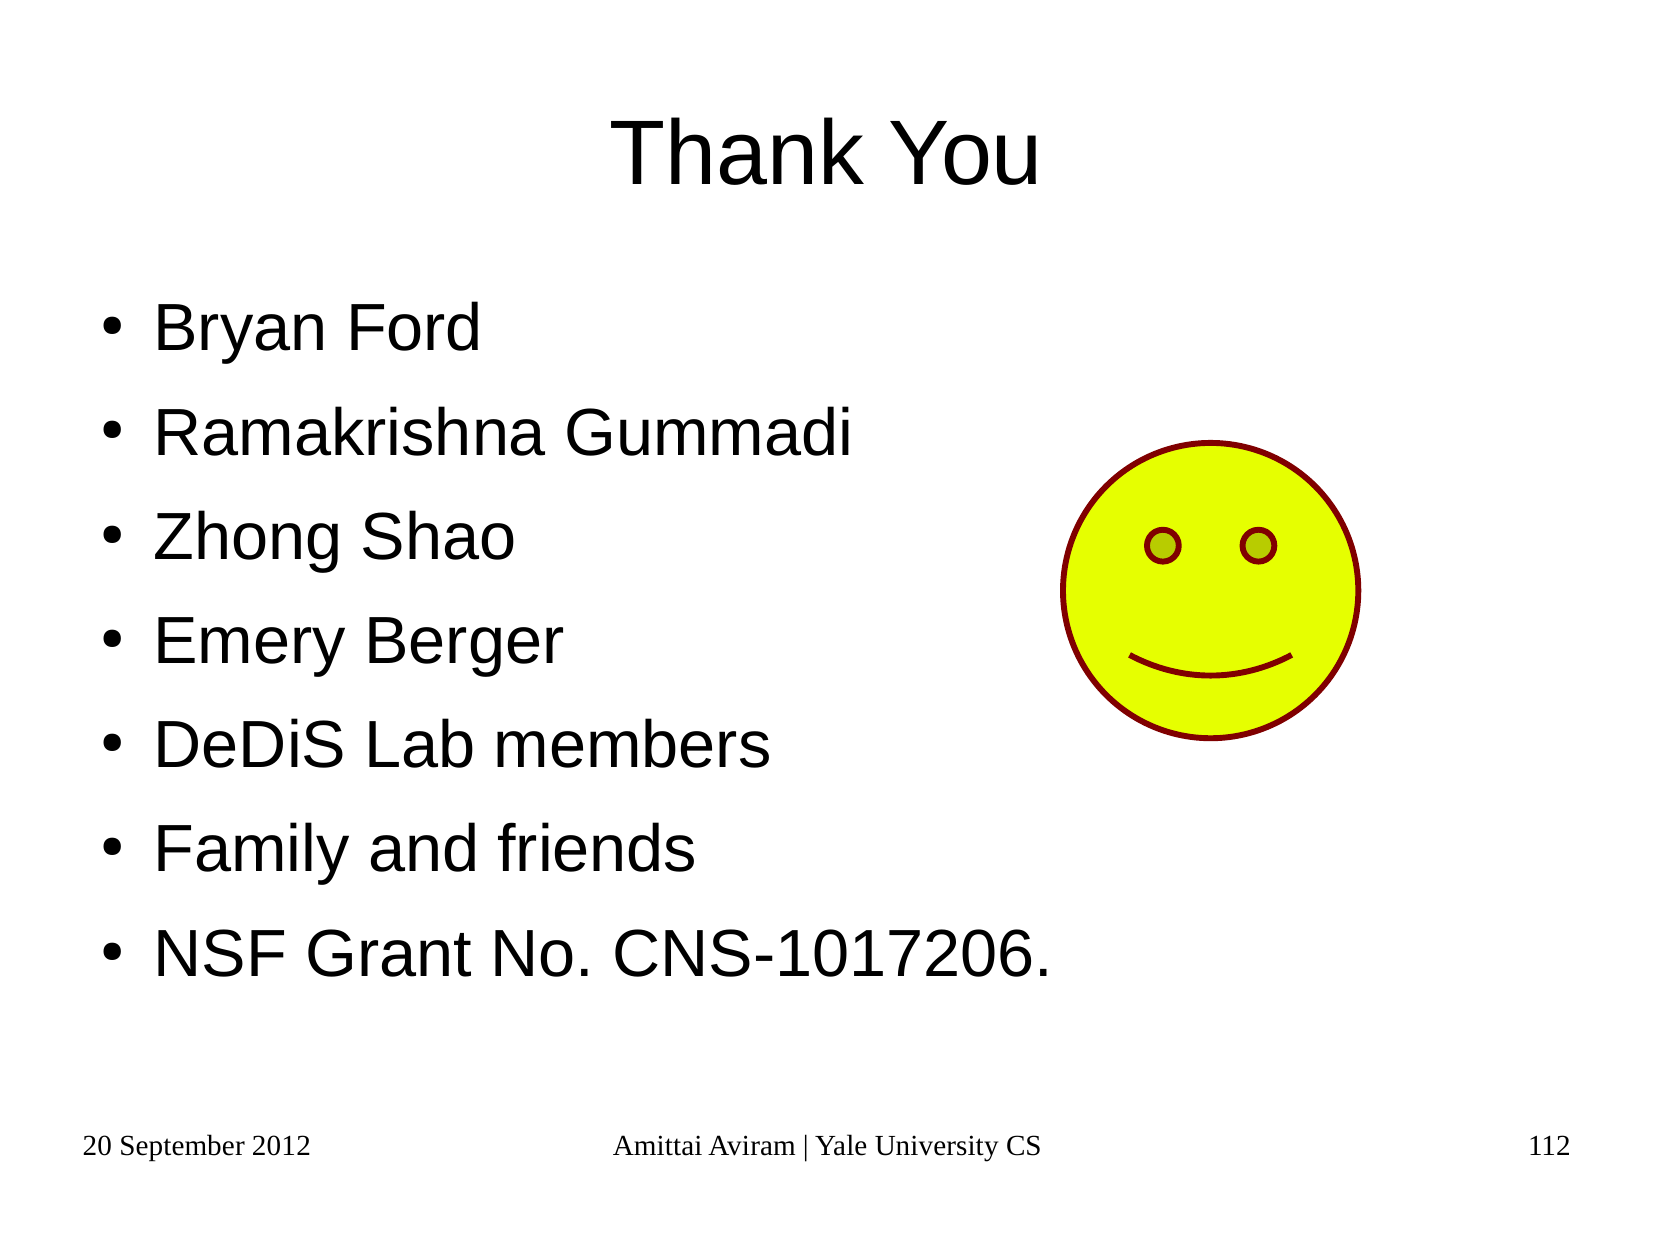

# Thank You
Bryan Ford
Ramakrishna Gummadi
Zhong Shao
Emery Berger
DeDiS Lab members
Family and friends
NSF Grant No. CNS-1017206.
112